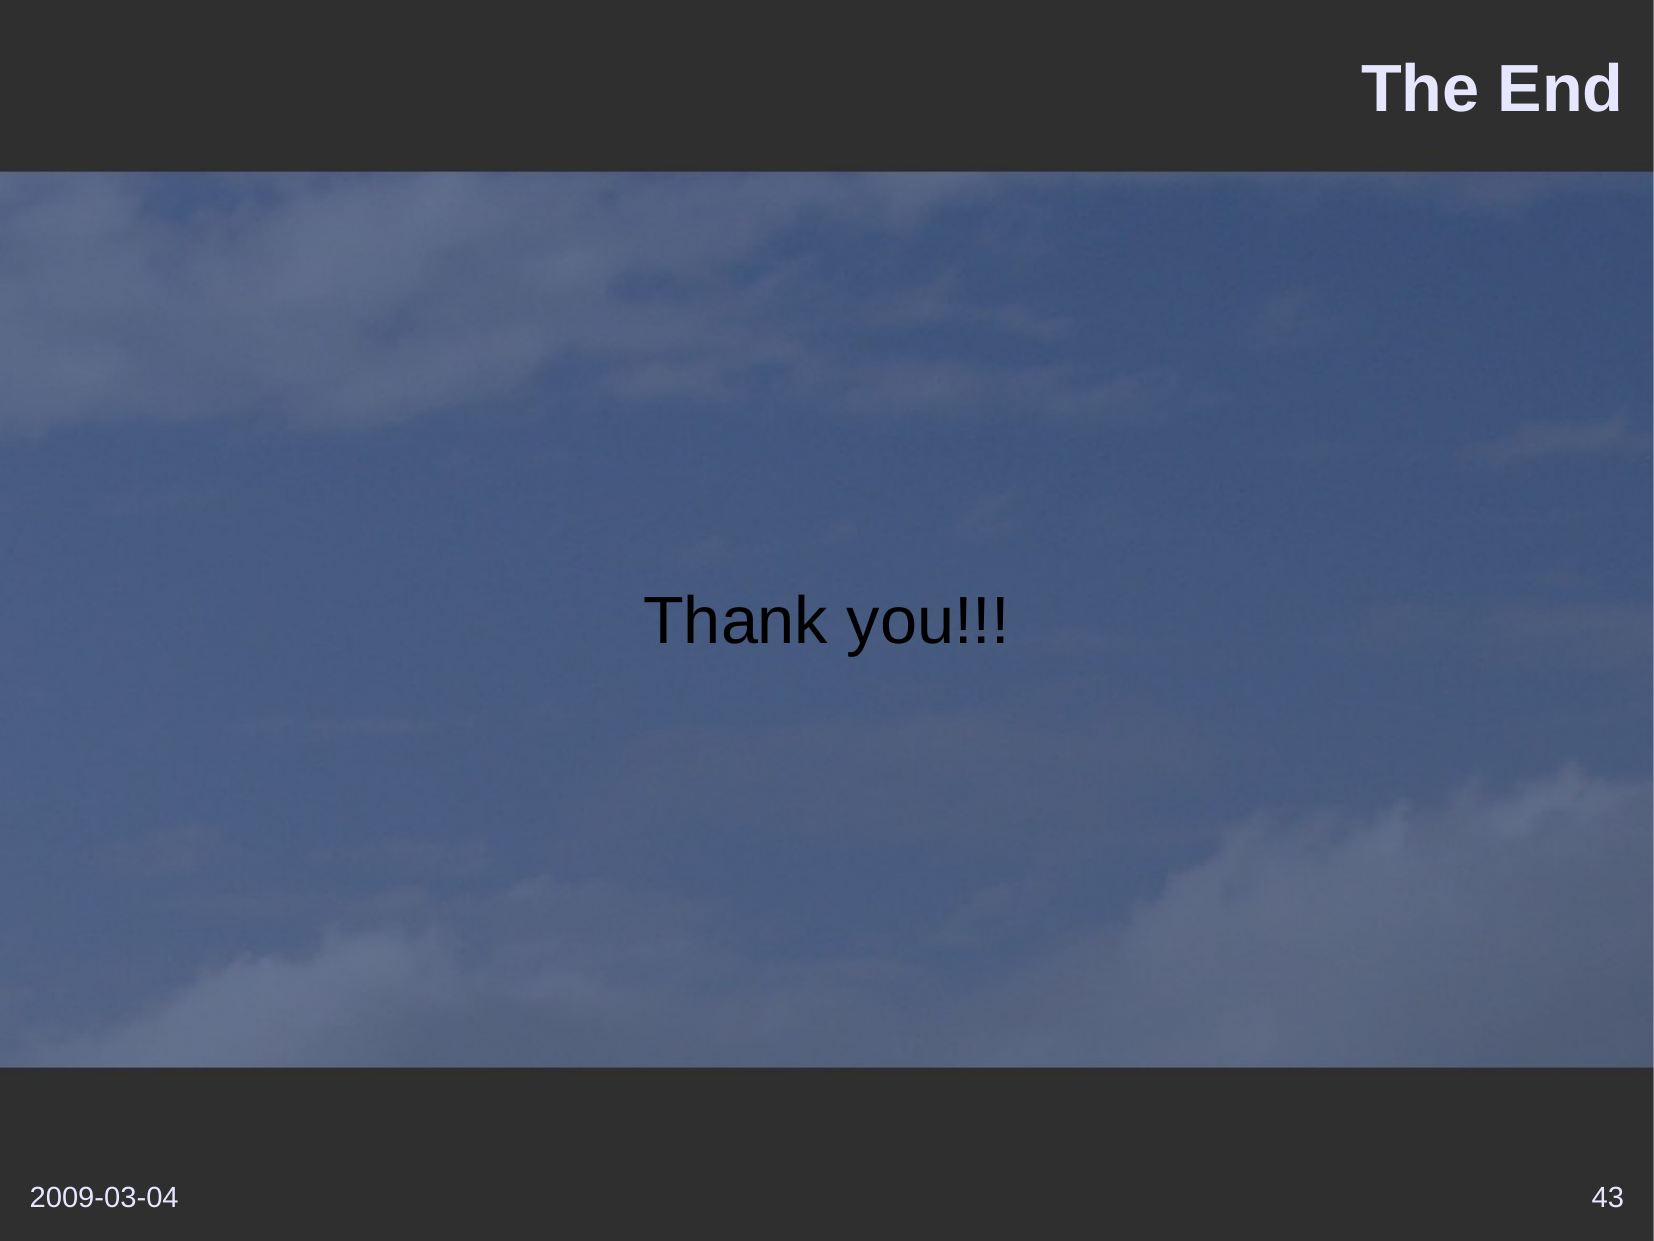

# The End
Thank you!!!
2009-03-04
43